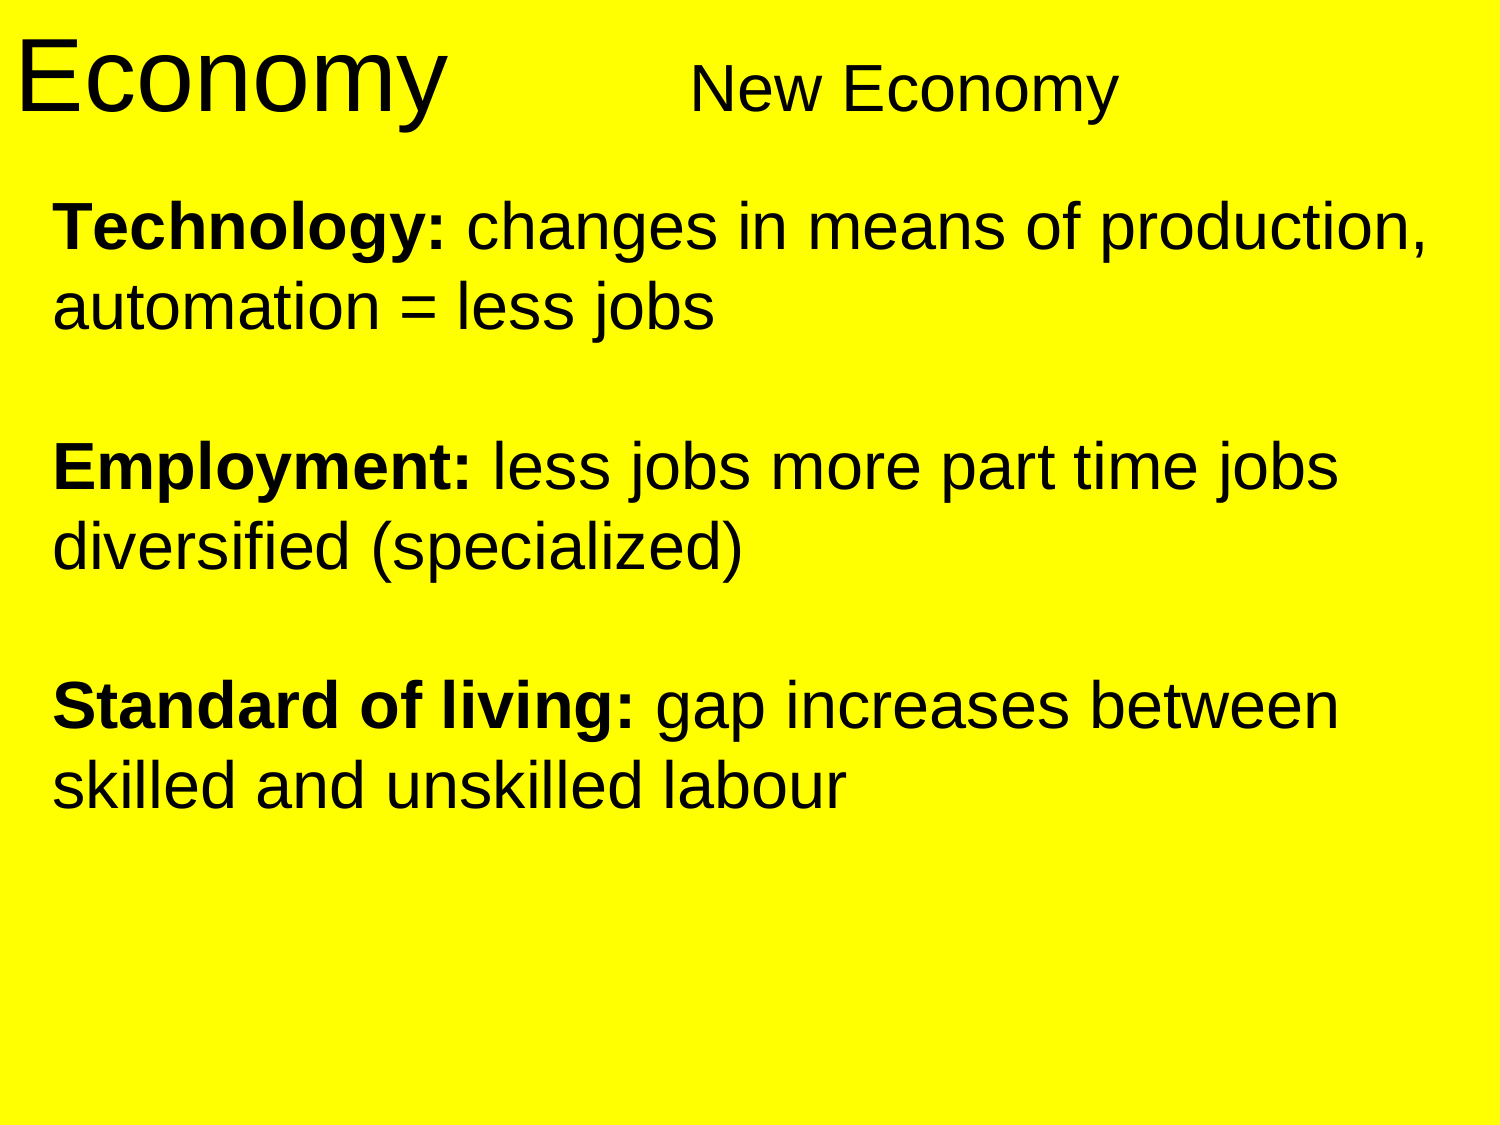

Economy
New Economy
Technology: changes in means of production, automation = less jobs
Employment: less jobs more part time jobs diversified (specialized)
Standard of living: gap increases between skilled and unskilled labour